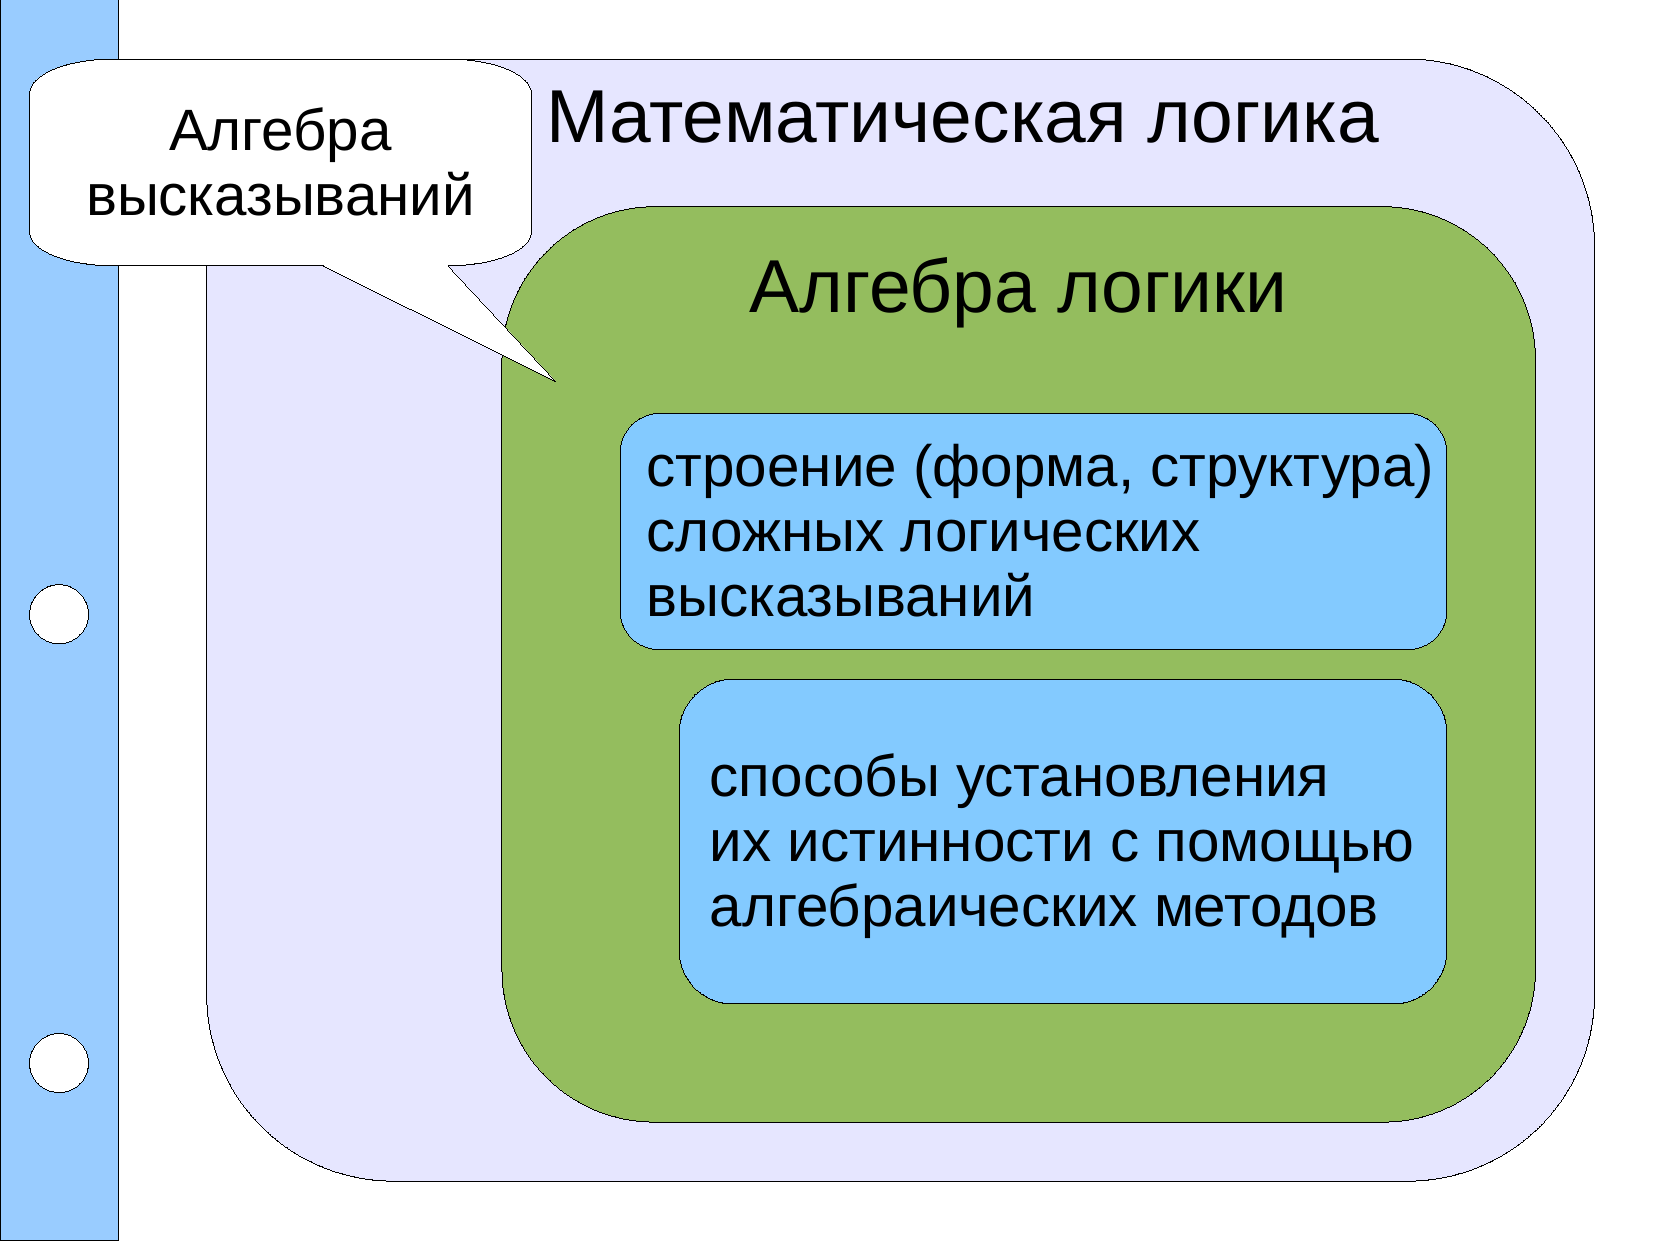

Алгебра
высказываний
 Математическая логика
Алгебра логики
строение (форма, структура)
сложных логических
высказываний
способы установления
их истинности с помощью
алгебраических методов